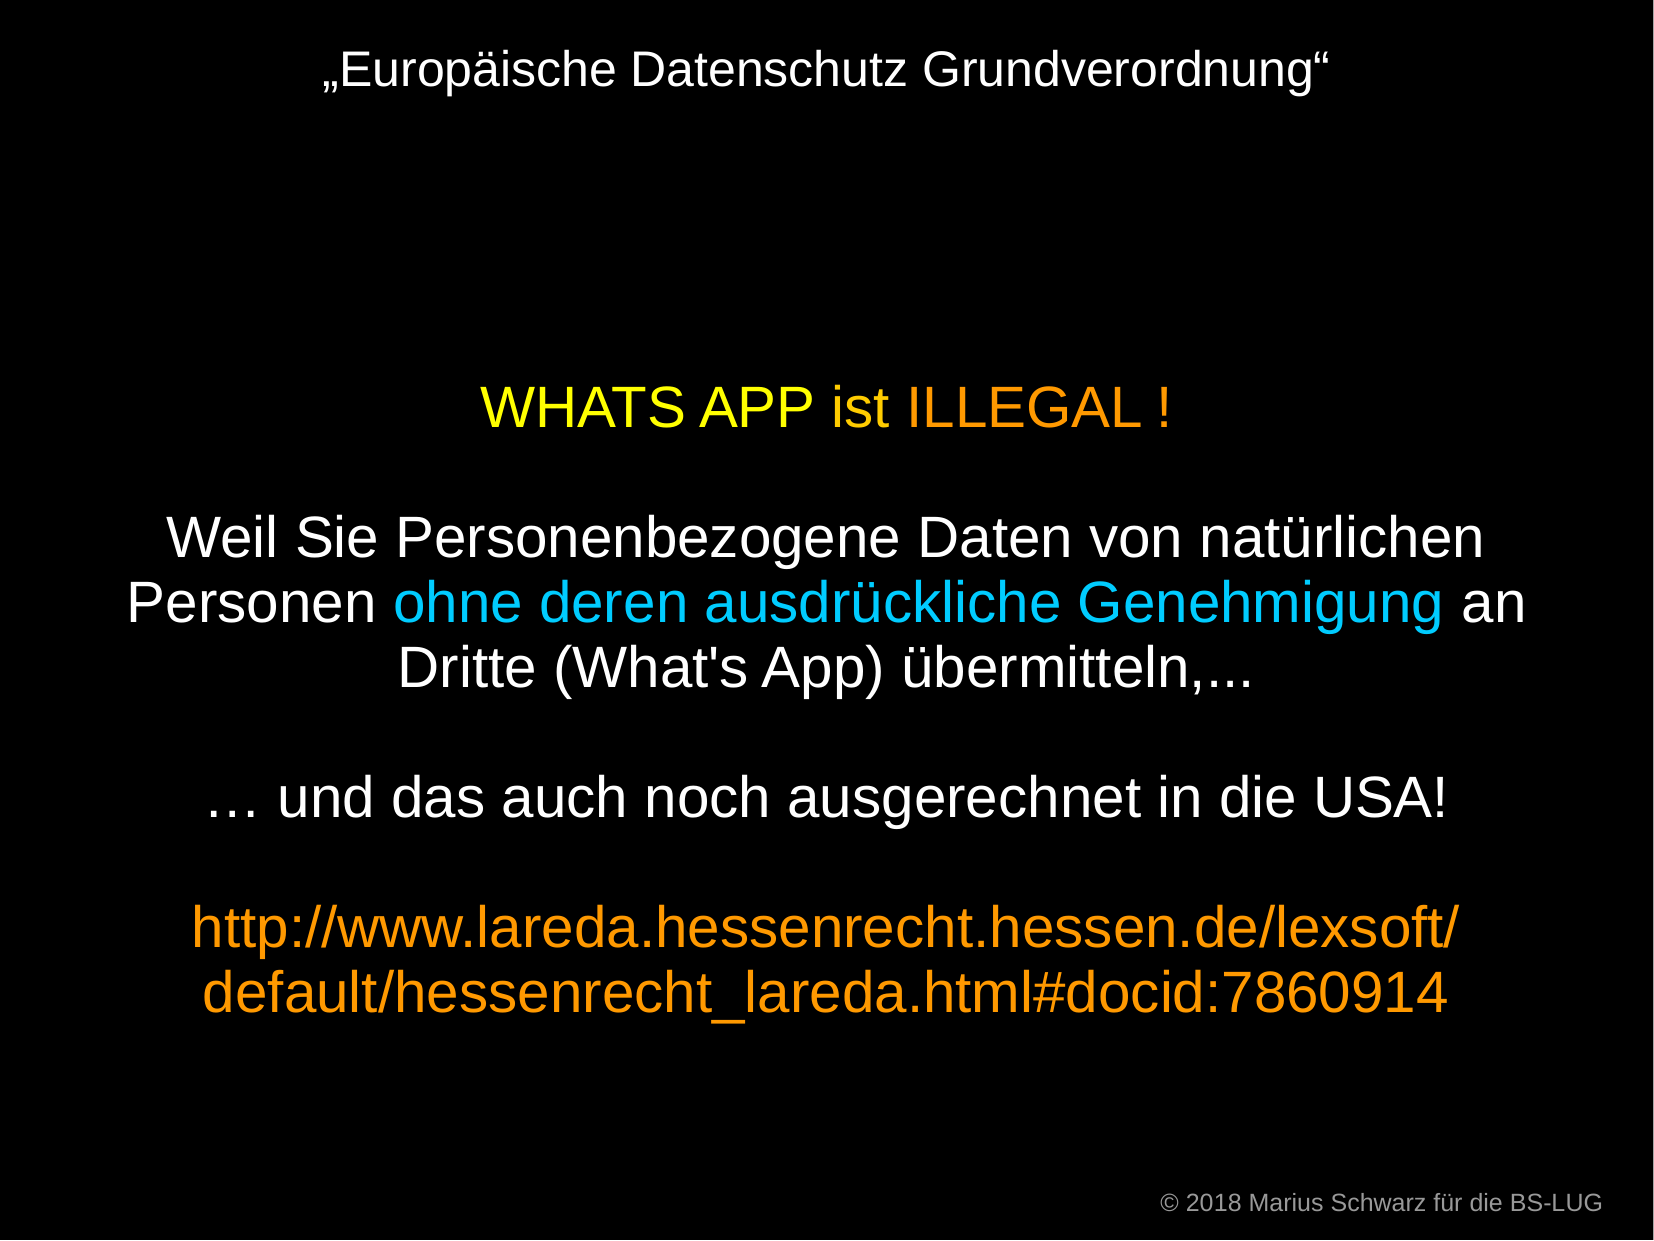

# „Europäische Datenschutz Grundverordnung“
WHATS APP ist ILLEGAL !
Weil Sie Personenbezogene Daten von natürlichen Personen ohne deren ausdrückliche Genehmigung an Dritte (What's App) übermitteln,...
… und das auch noch ausgerechnet in die USA!
http://www.lareda.hessenrecht.hessen.de/lexsoft/default/hessenrecht_lareda.html#docid:7860914
© 2018 Marius Schwarz für die BS-LUG